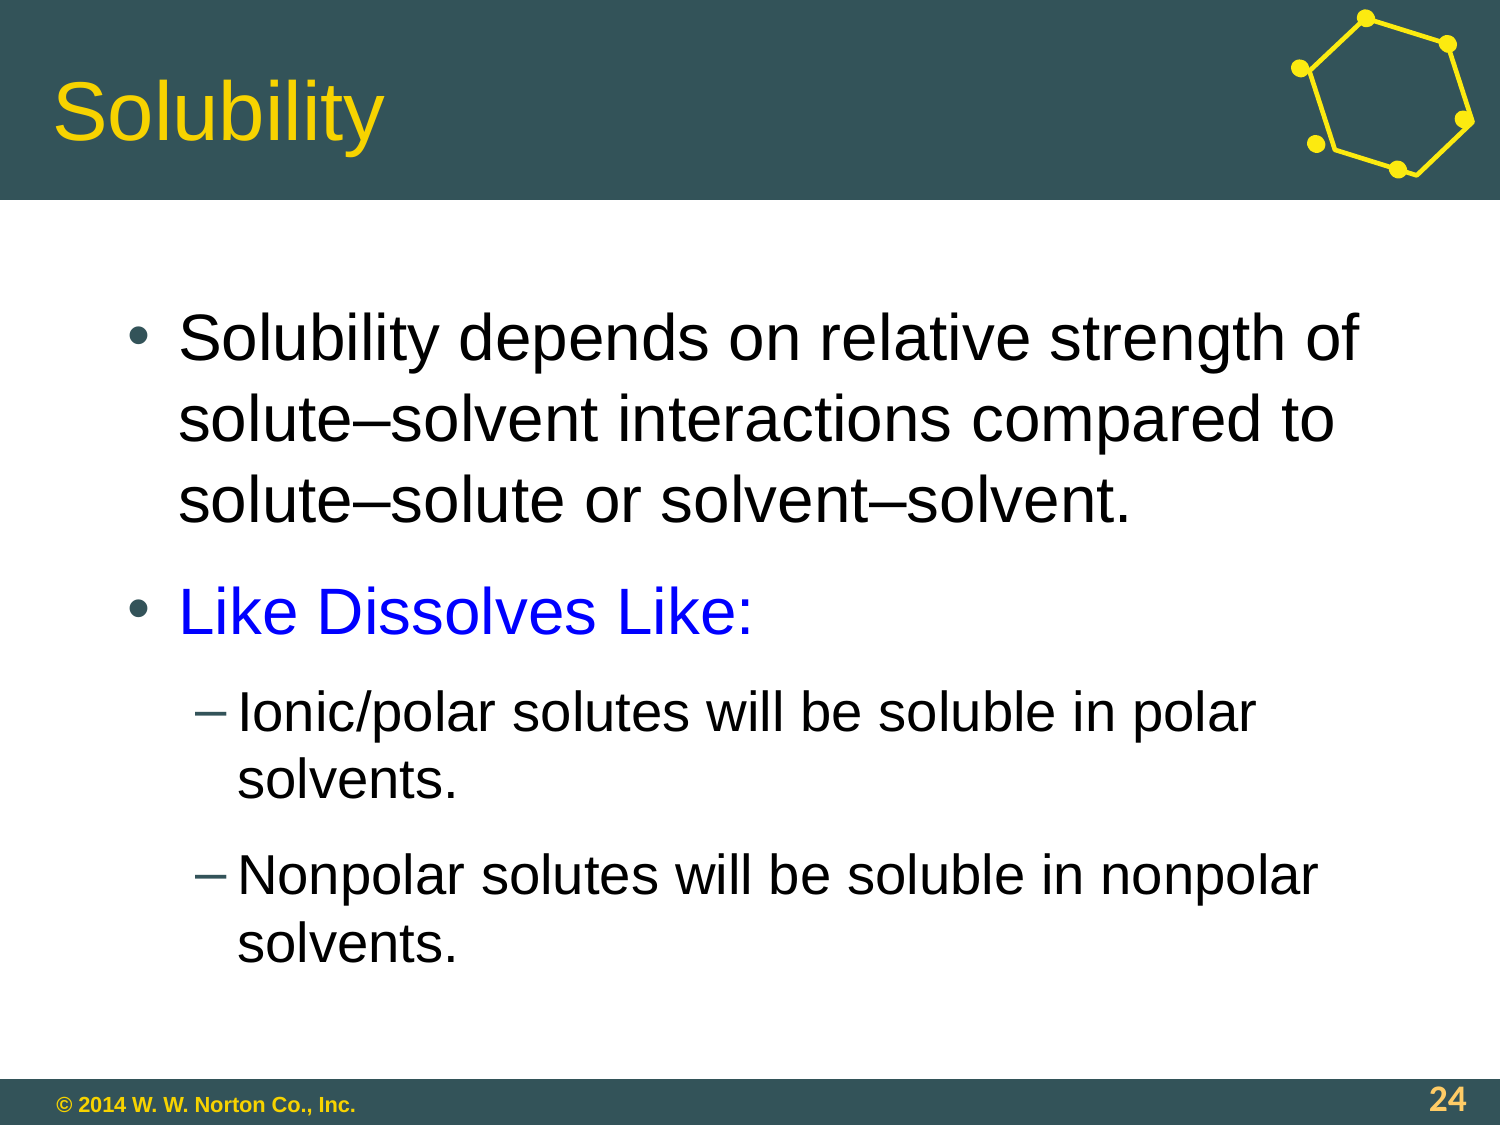

Solubility
# Solubility depends on relative strength of solute–solvent interactions compared to solute–solute or solvent–solvent.
Like Dissolves Like:
Ionic/polar solutes will be soluble in polar solvents.
Nonpolar solutes will be soluble in nonpolar solvents.